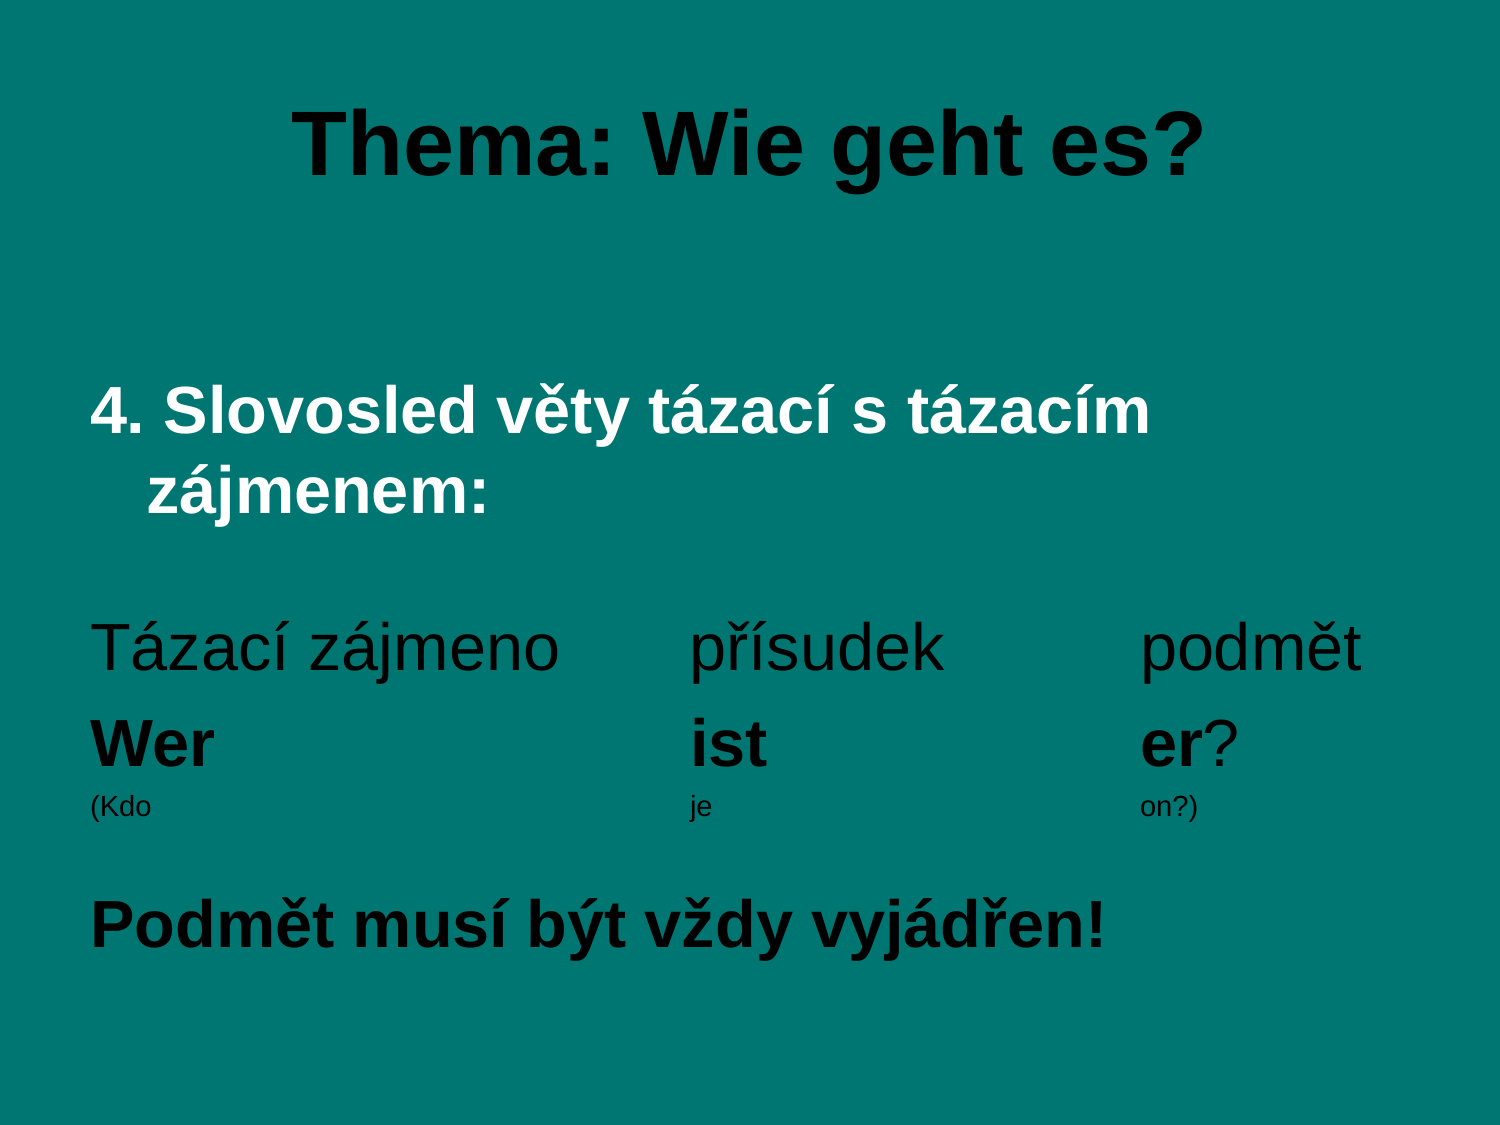

# Thema: Wie geht es?
4. Slovosled věty tázací s tázacím zájmenem:
Tázací zájmeno přísudek	 	podmět
Wer 		ist 	 		er?
(Kdo 		je 		on?)
Podmět musí být vždy vyjádřen!